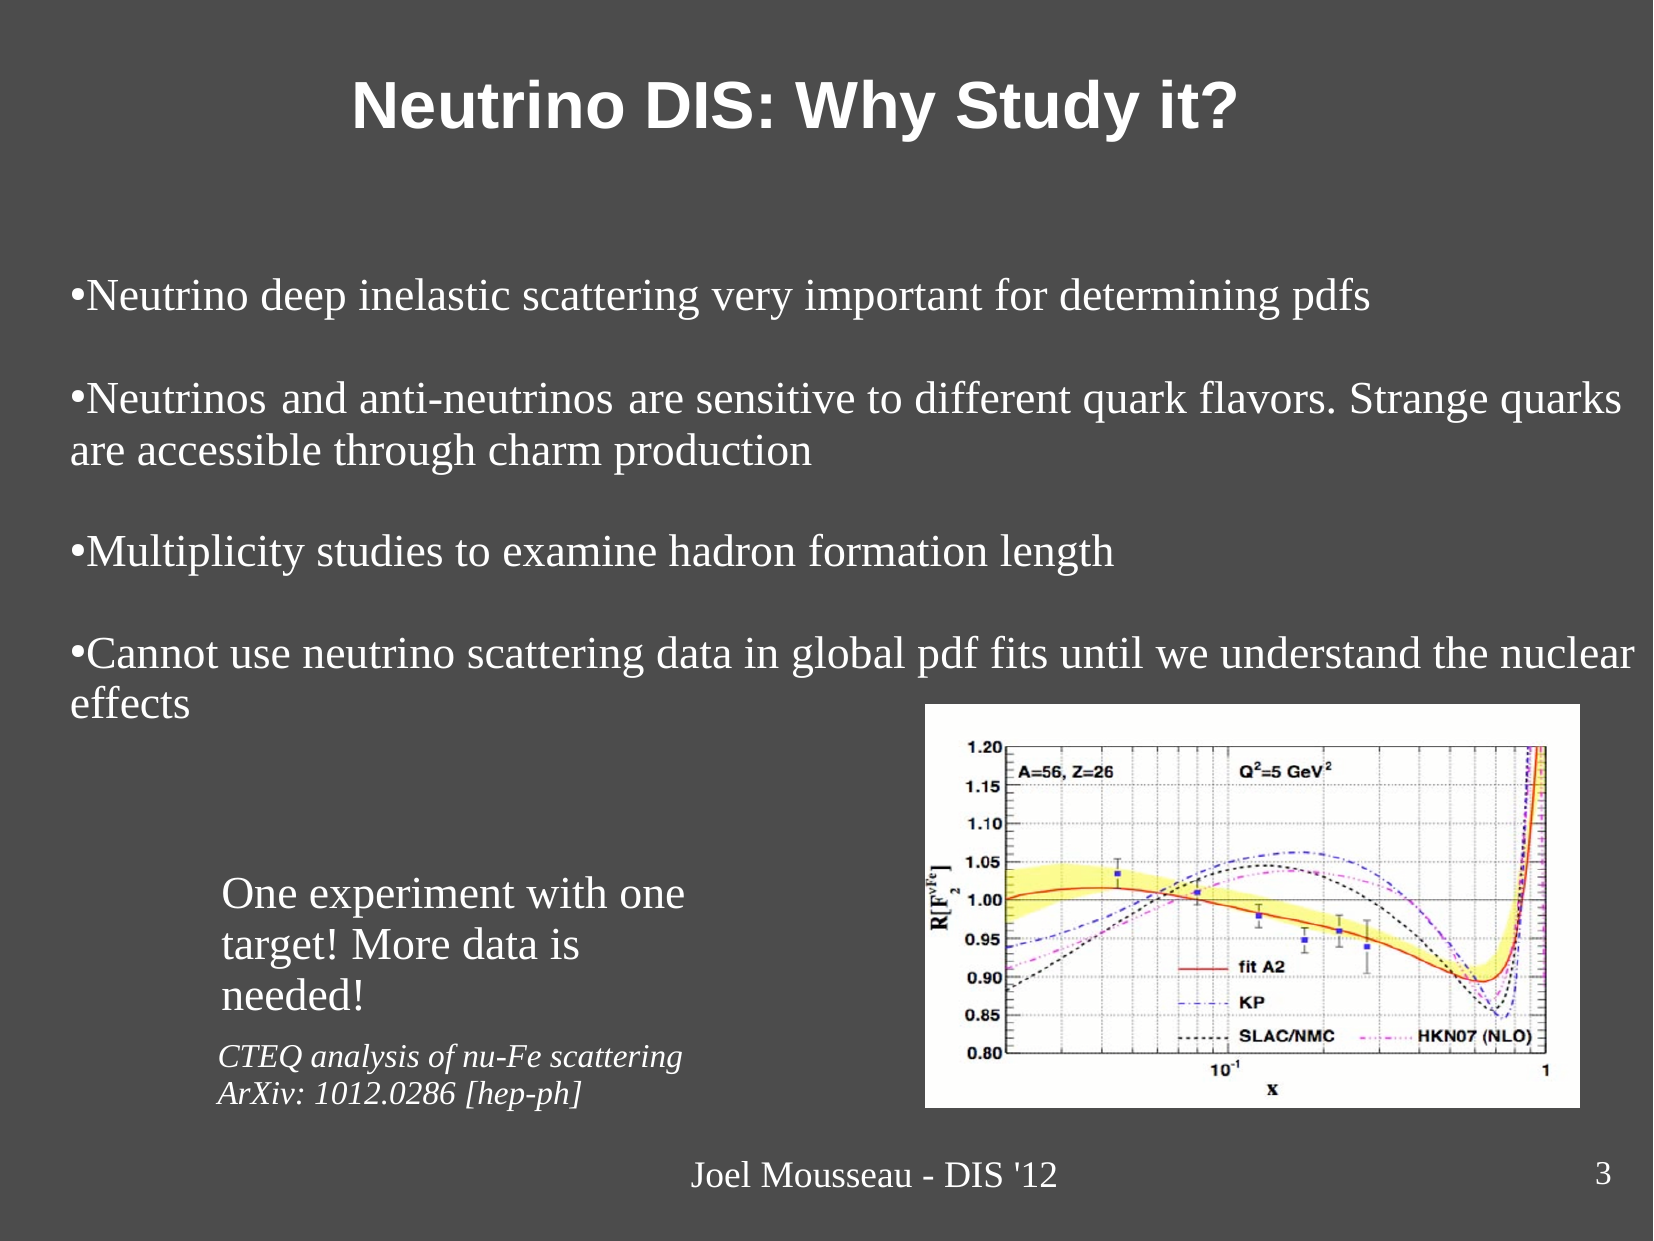

# Neutrino DIS: Why Study it?
Neutrino deep inelastic scattering very important for determining pdfs
Neutrinos and anti-neutrinos are sensitive to different quark flavors. Strange quarks are accessible through charm production
Multiplicity studies to examine hadron formation length
Cannot use neutrino scattering data in global pdf fits until we understand the nuclear effects
One experiment with one target! More data is needed!
CTEQ analysis of nu-Fe scattering
ArXiv: 1012.0286 [hep-ph]
Joel Mousseau - DIS '12
3
Neutrino DIS is sensitive to different Physics than charged lepton scattering:
Probe specific quark flavors through neutrino and anti-neutrino scattering.
Explore strange quark contribution.
Resolve xF3 access valence quark distribution.